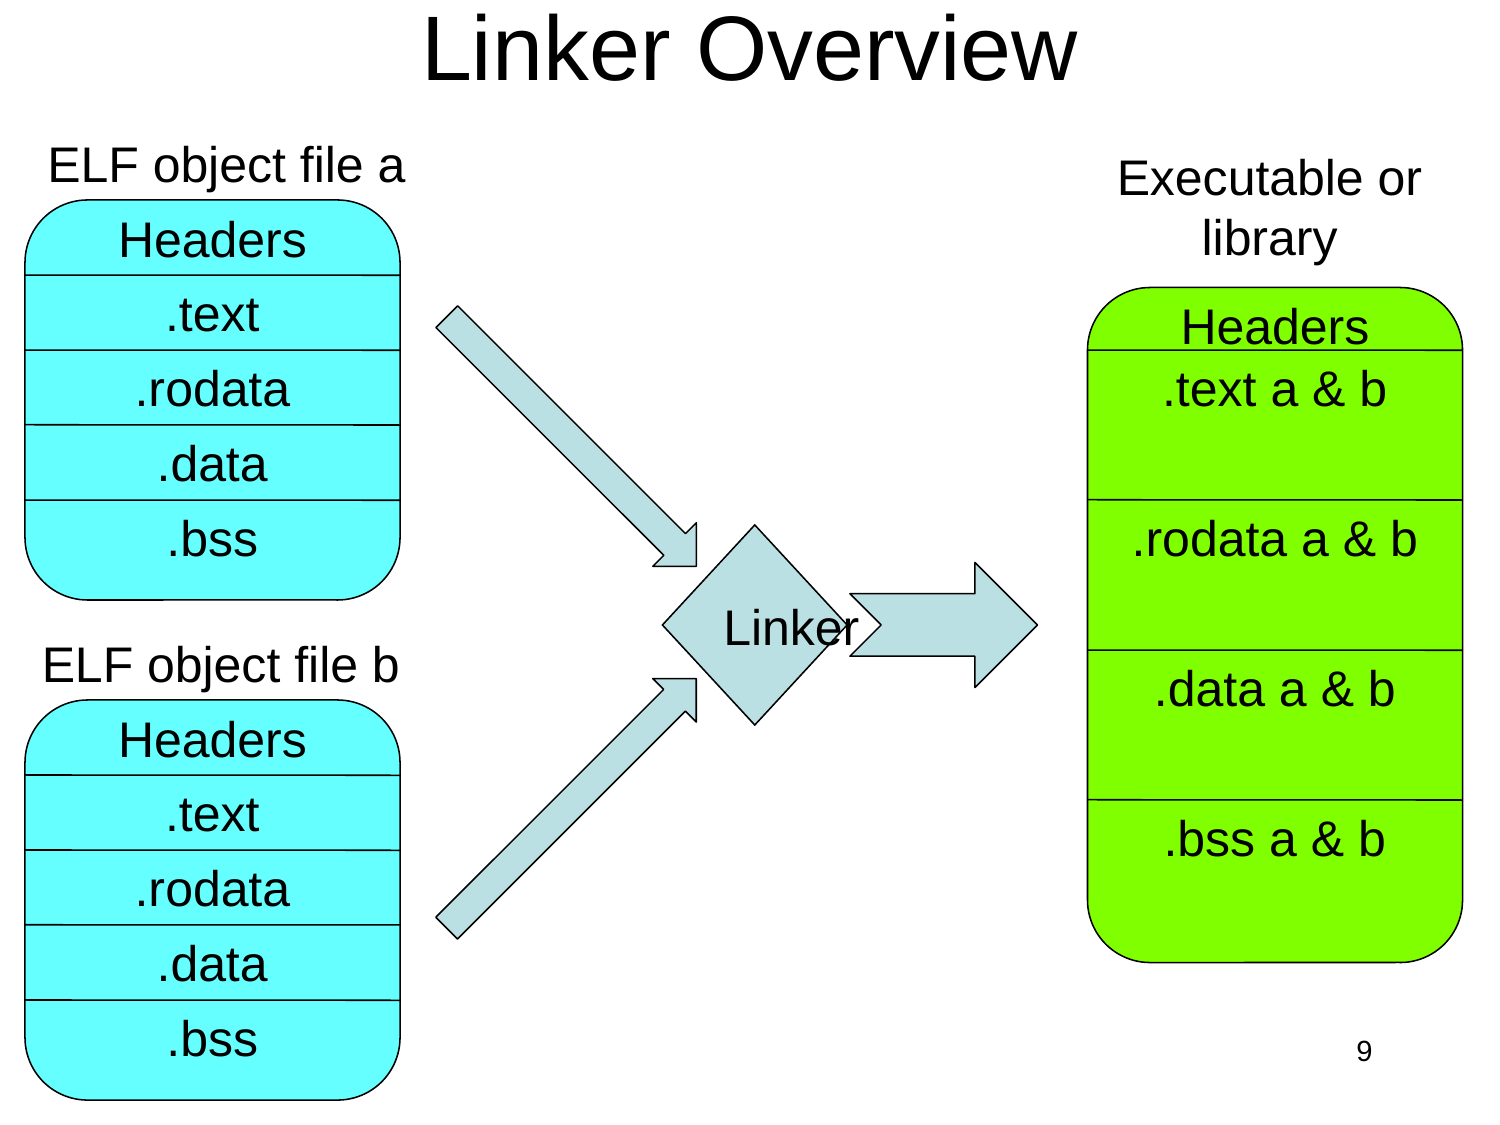

# Linker Overview
ELF object file a
Executable or
library
Headers
.text
Headers
.rodata
.text a & b
.data
.bss
.rodata a & b
Linker
ELF object file b
.data a & b
Headers
.text
.bss a & b
.rodata
.data
.bss